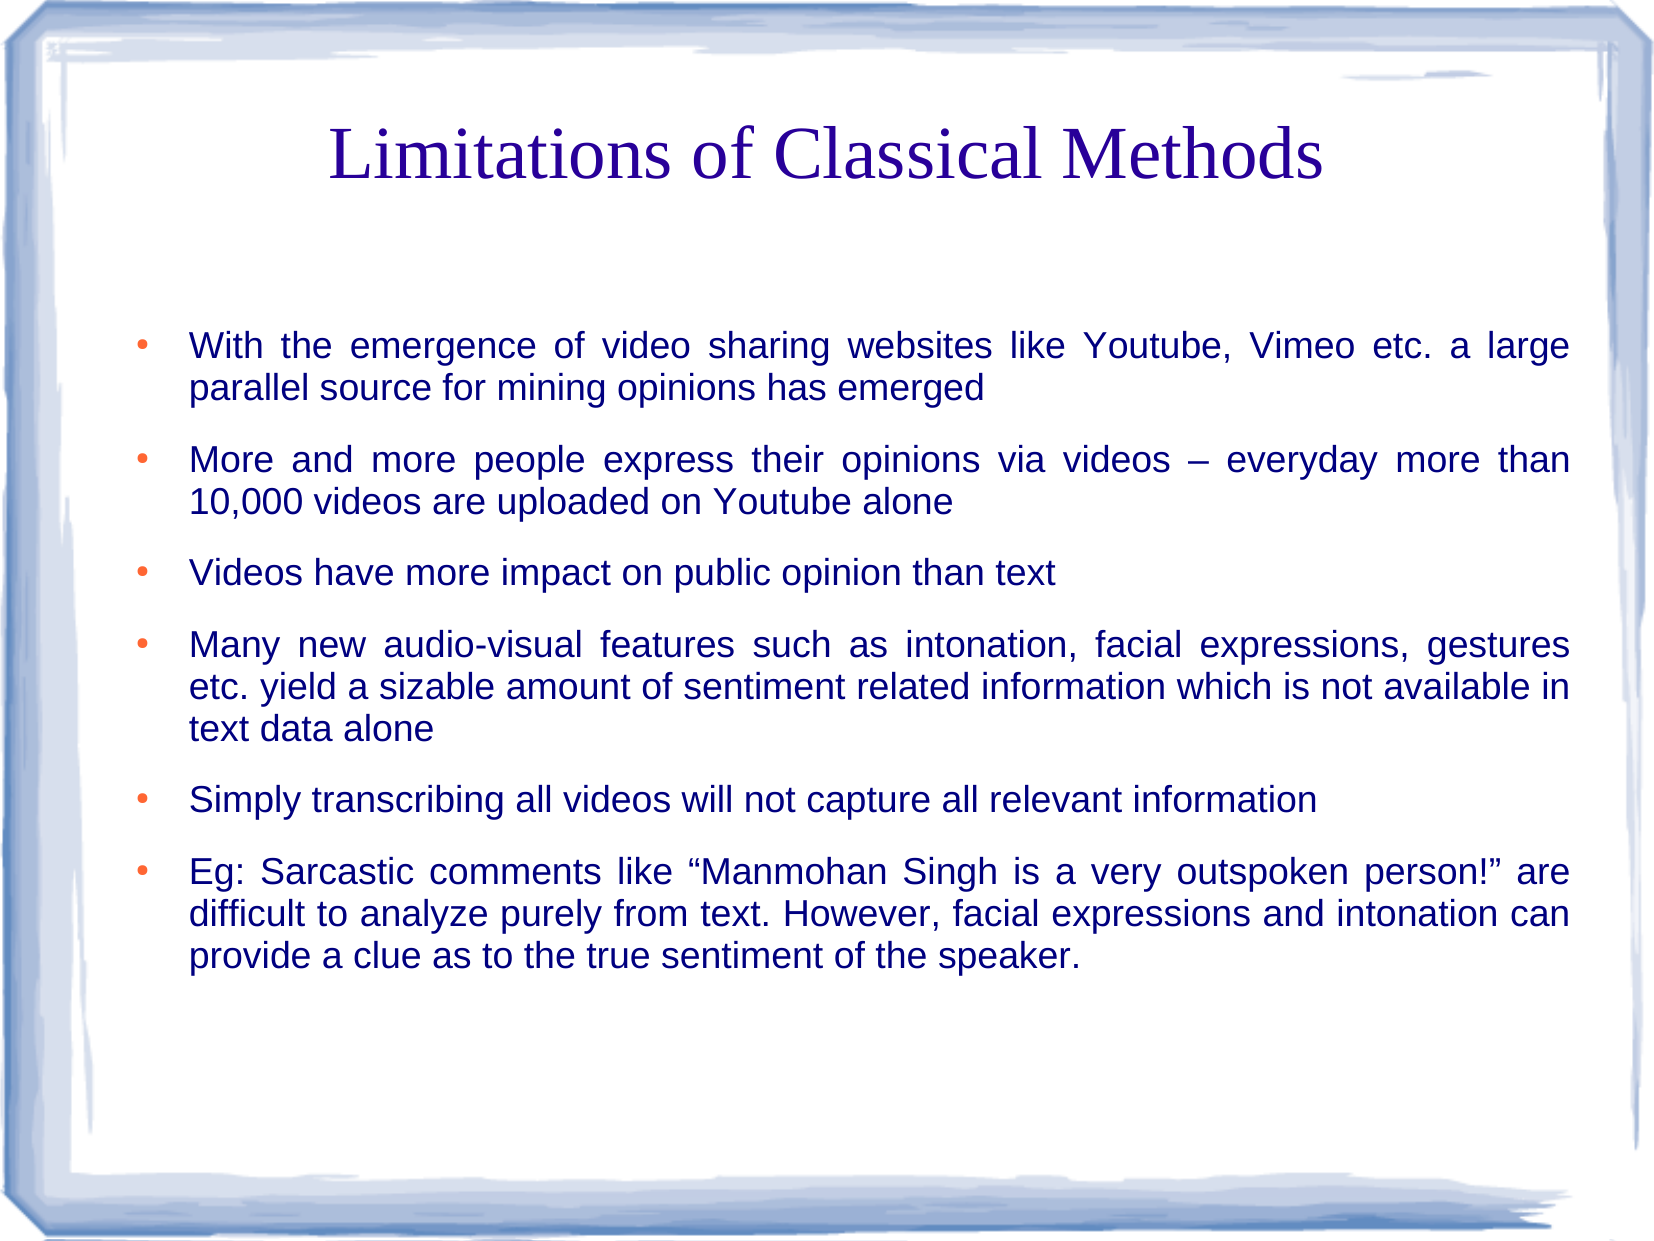

# Limitations of Classical Methods
With the emergence of video sharing websites like Youtube, Vimeo etc. a large parallel source for mining opinions has emerged
More and more people express their opinions via videos – everyday more than 10,000 videos are uploaded on Youtube alone
Videos have more impact on public opinion than text
Many new audio-visual features such as intonation, facial expressions, gestures etc. yield a sizable amount of sentiment related information which is not available in text data alone
Simply transcribing all videos will not capture all relevant information
Eg: Sarcastic comments like “Manmohan Singh is a very outspoken person!” are difficult to analyze purely from text. However, facial expressions and intonation can provide a clue as to the true sentiment of the speaker.